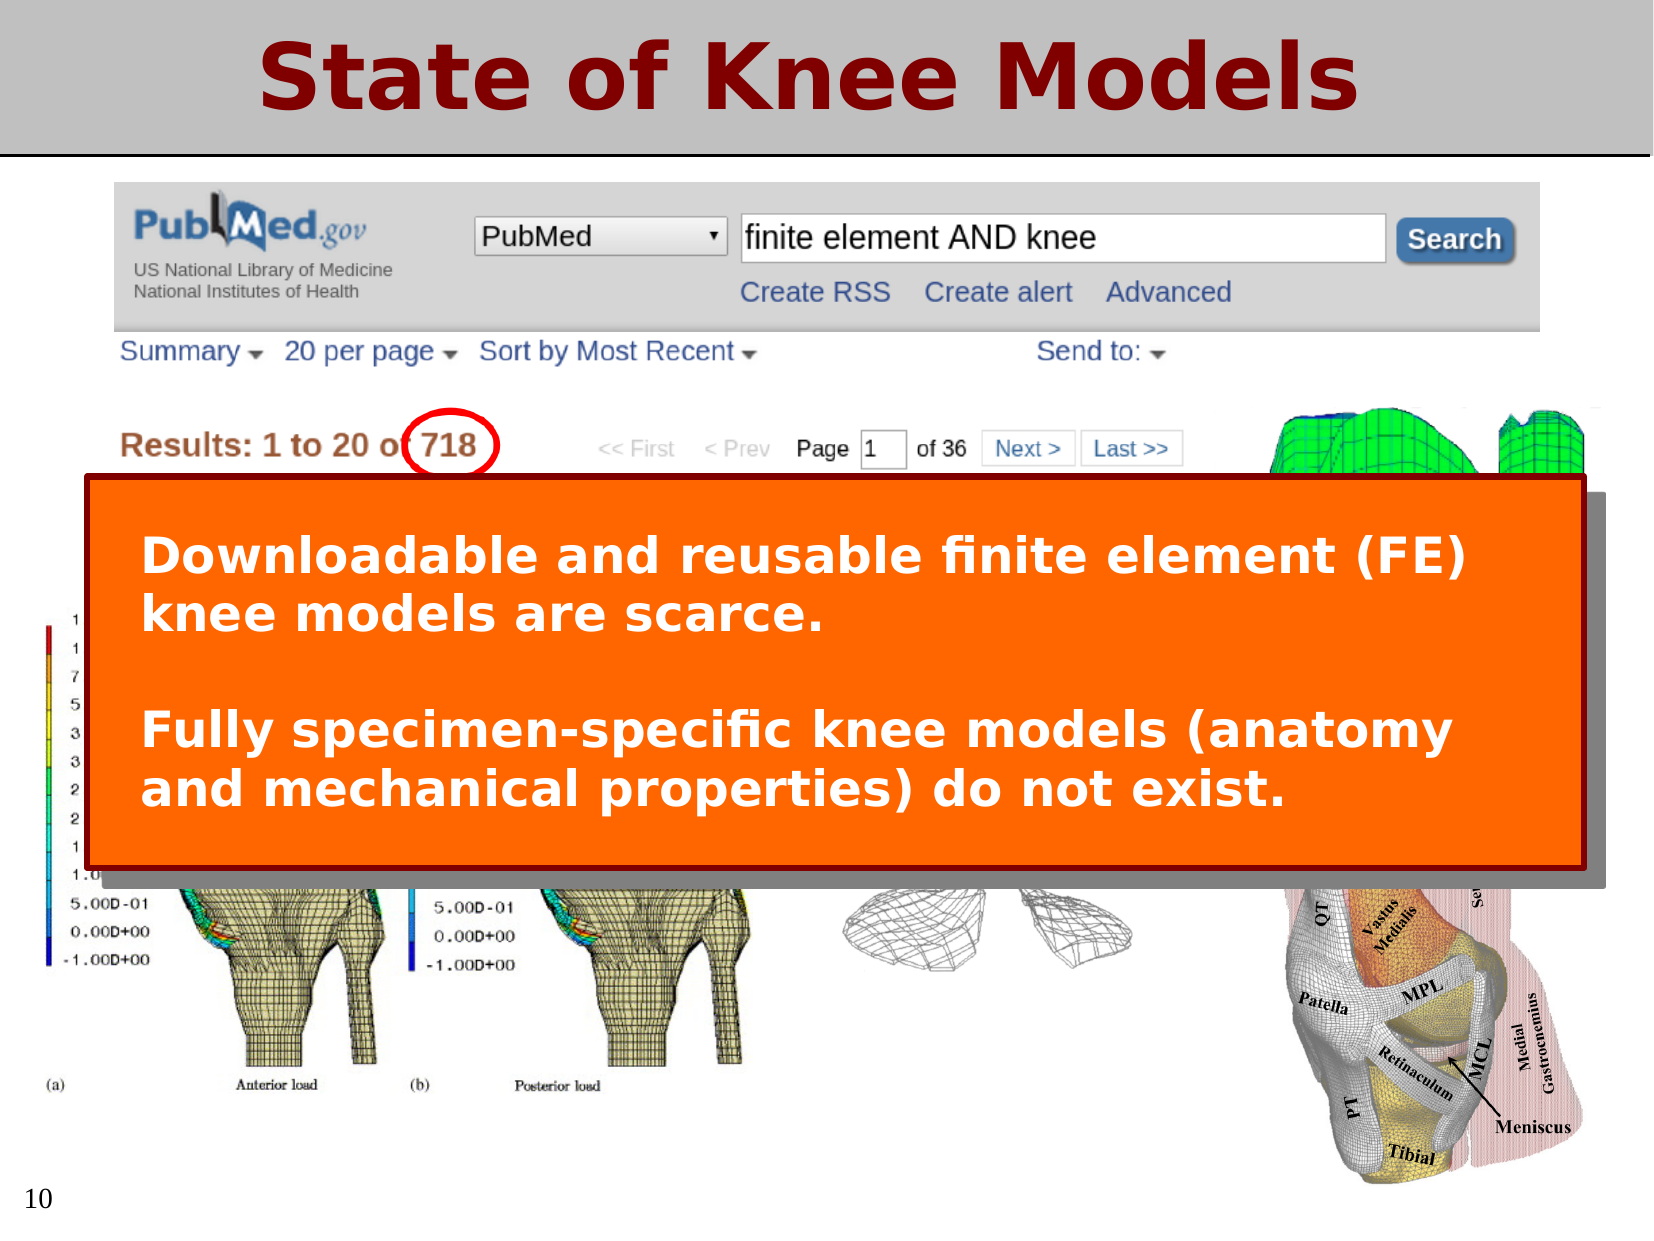

State of Knee Models
 Downloadable and reusable finite element (FE)
 knee models are scarce.
 Fully specimen-specific knee models (anatomy
 and mechanical properties) do not exist.